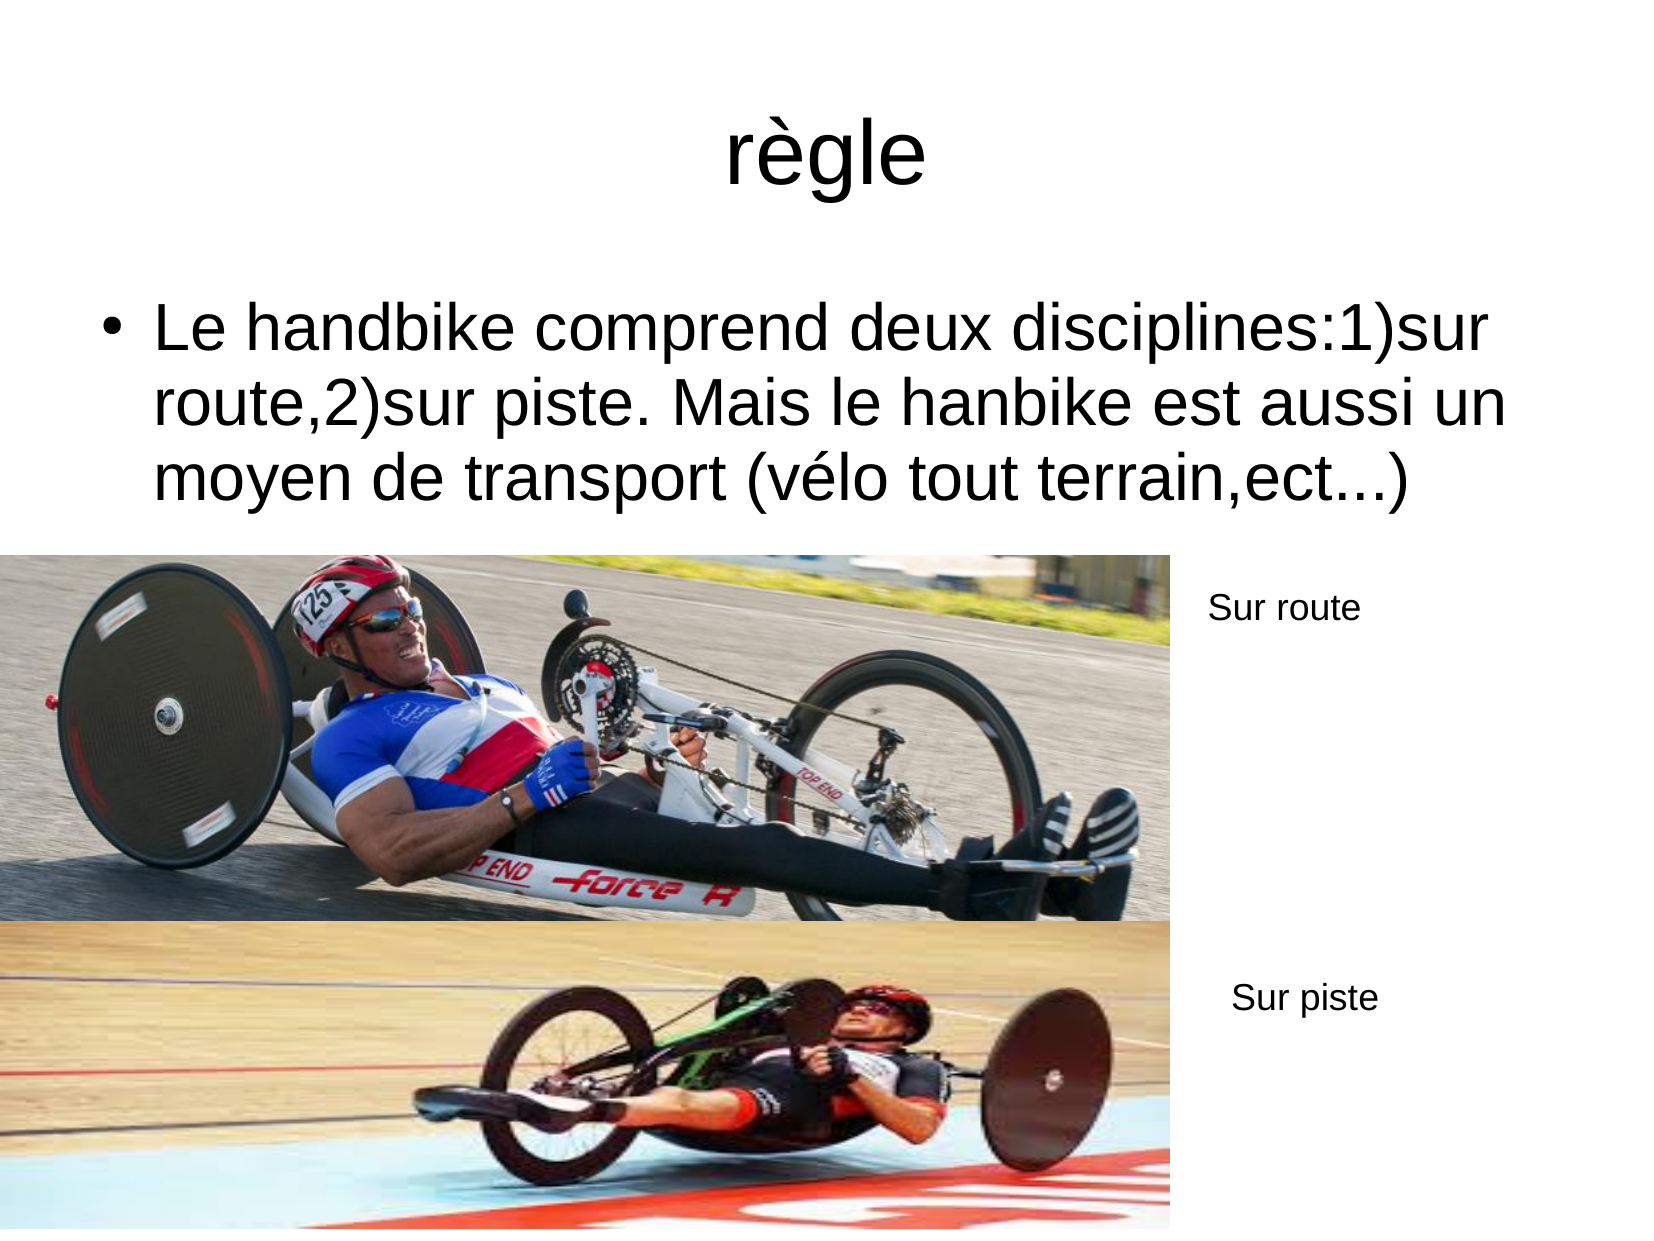

# règle
Le handbike comprend deux disciplines:1)sur route,2)sur piste. Mais le hanbike est aussi un moyen de transport (vélo tout terrain,ect...)
Sur route
Sur piste